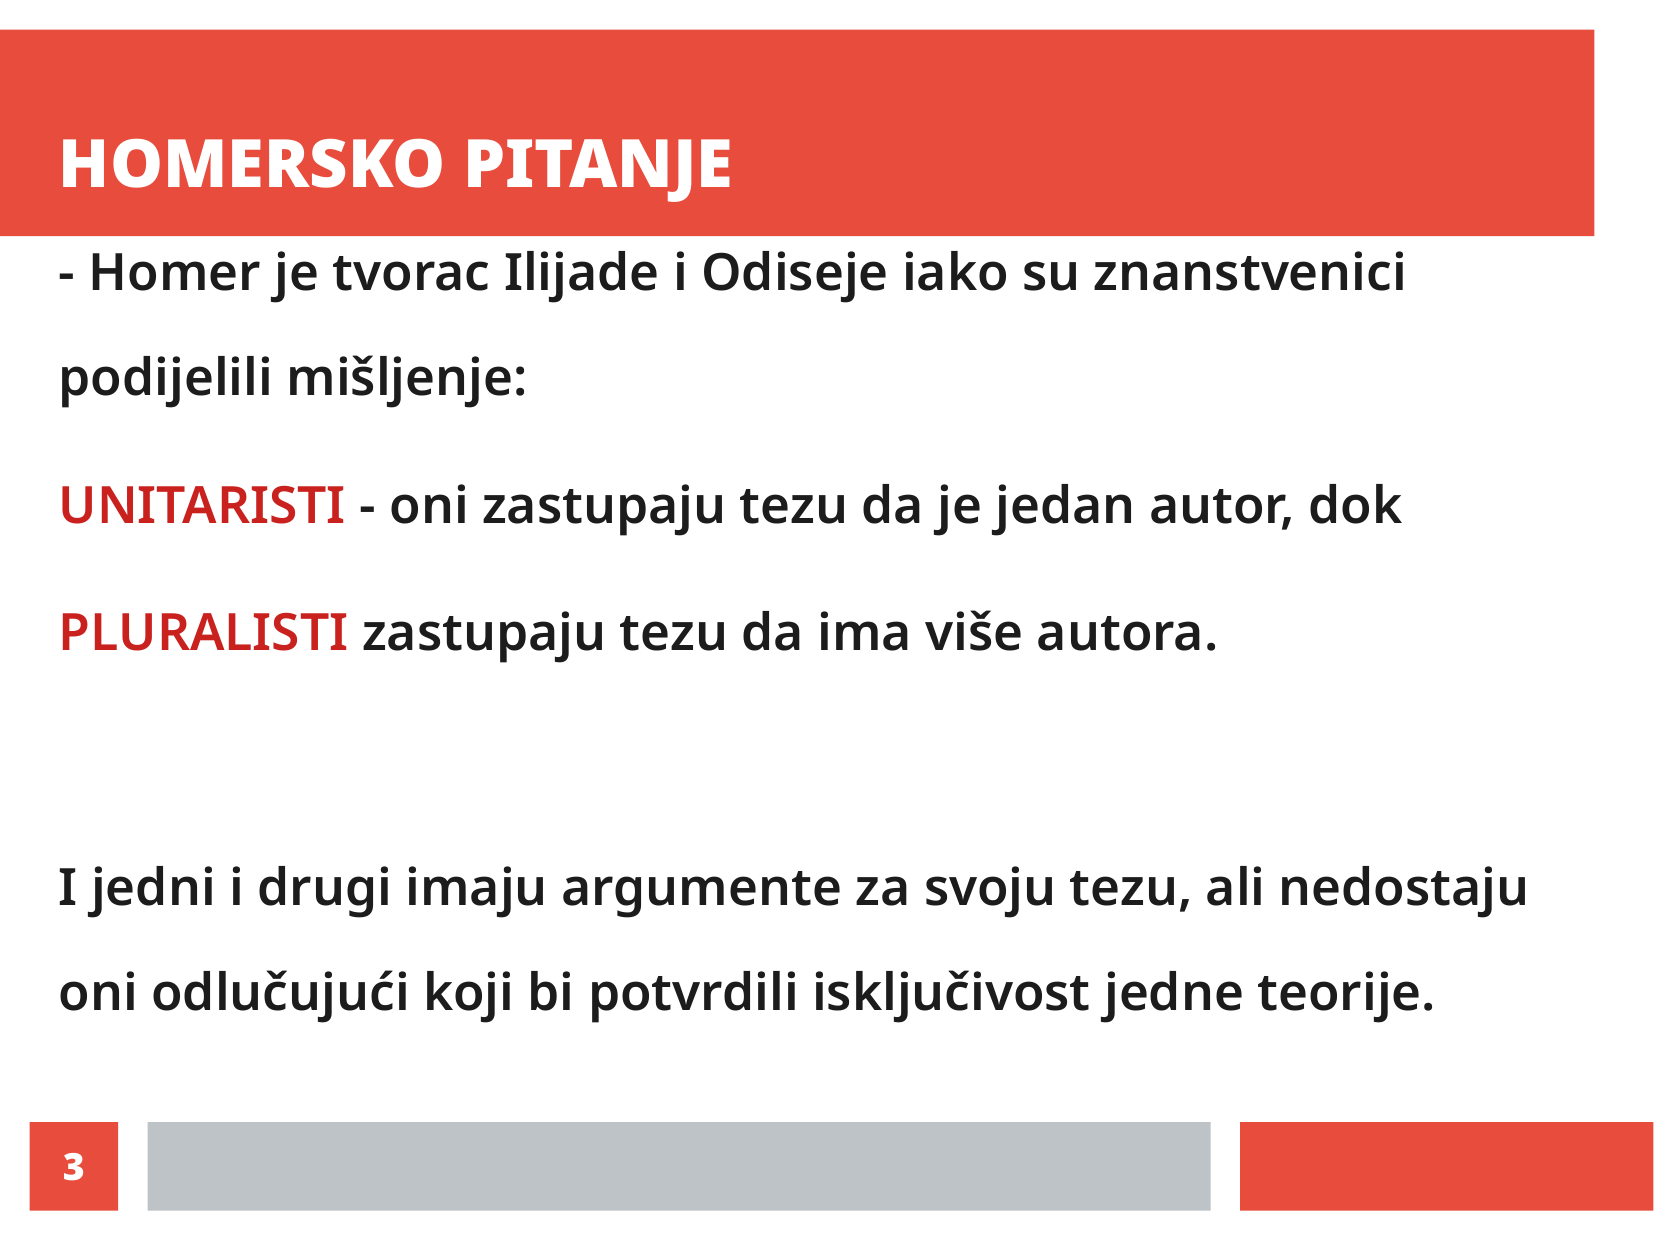

# HOMERSKO PITANJE
- Homer je tvorac Ilijade i Odiseje iako su znanstvenici podijelili mišljenje:
UNITARISTI - oni zastupaju tezu da je jedan autor, dok
PLURALISTI zastupaju tezu da ima više autora.
I jedni i drugi imaju argumente za svoju tezu, ali nedostaju oni odlučujući koji bi potvrdili isključivost jedne teorije.
3